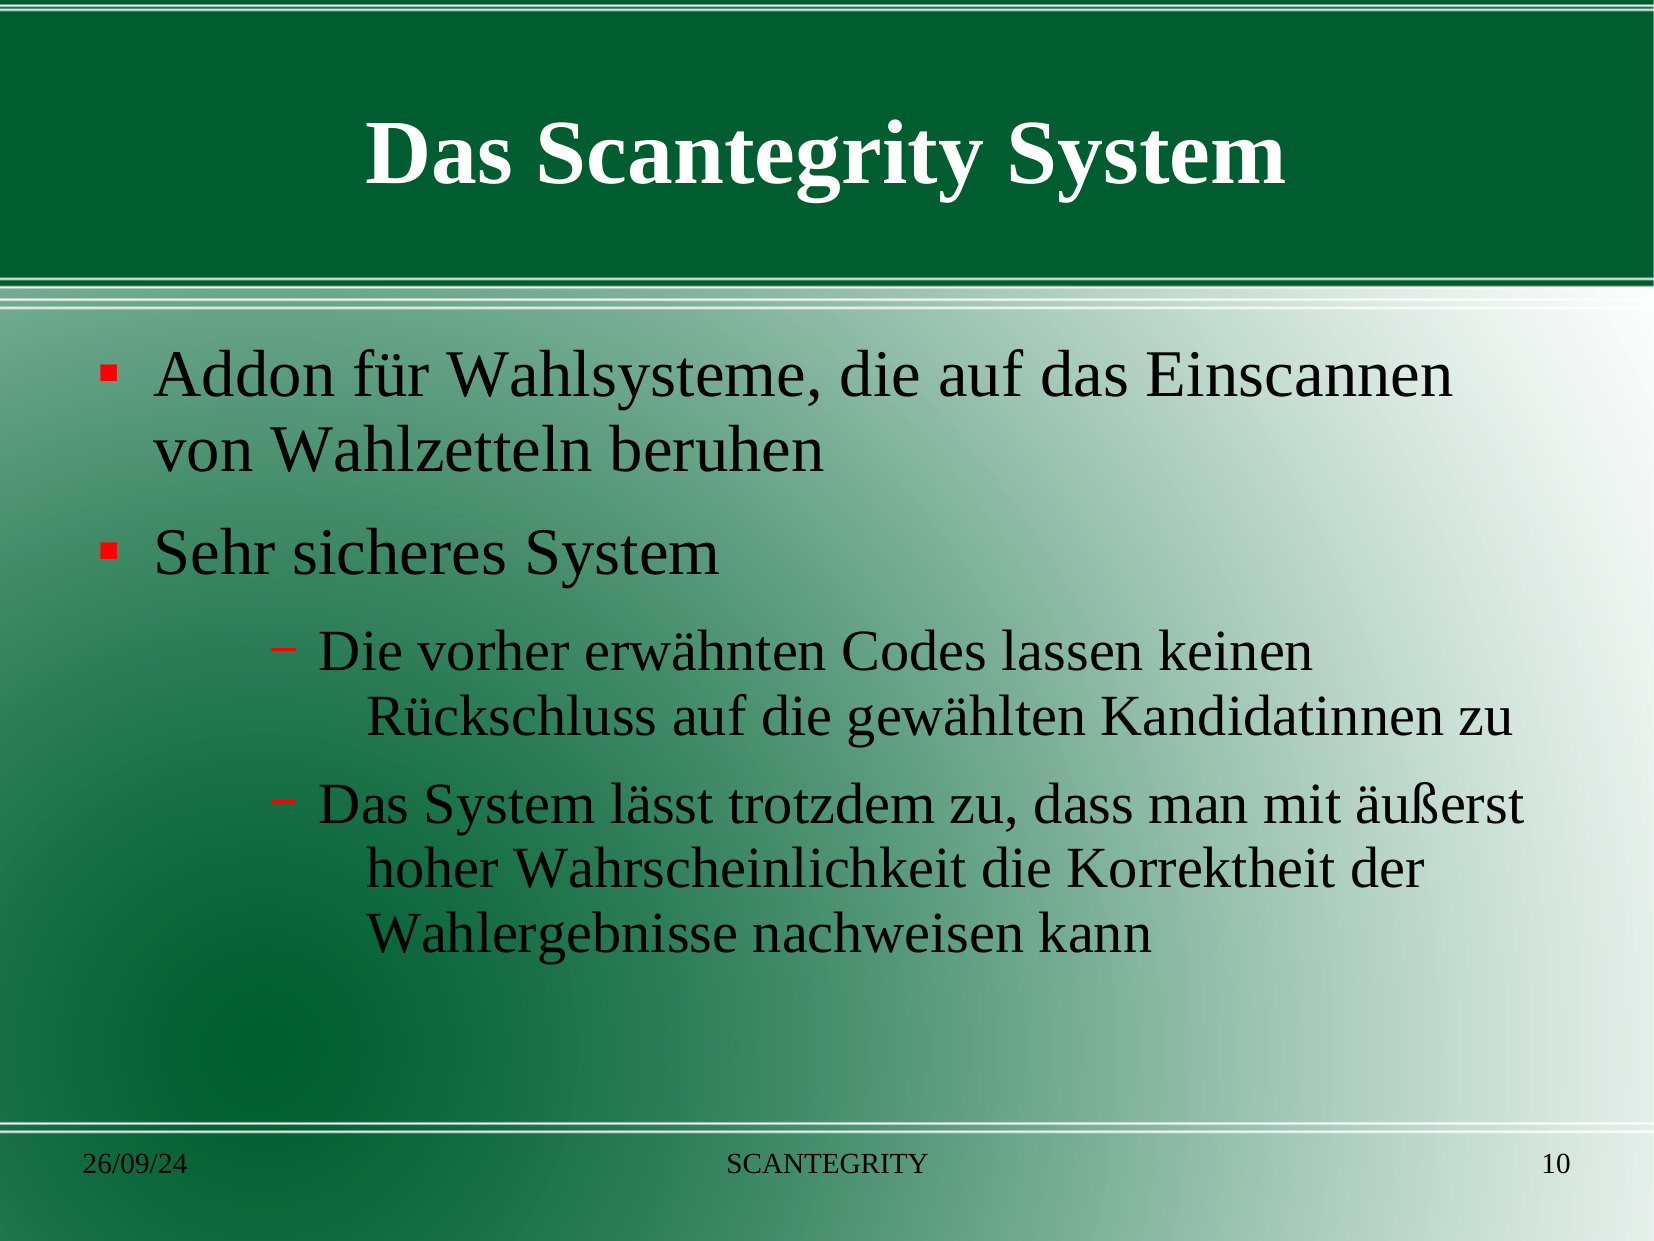

# Das Scantegrity System
Addon für Wahlsysteme, die auf das Einscannen von Wahlzetteln beruhen
Sehr sicheres System
Die vorher erwähnten Codes lassen keinen Rückschluss auf die gewählten Kandidatinnen zu
Das System lässt trotzdem zu, dass man mit äußerst hoher Wahrscheinlichkeit die Korrektheit der Wahlergebnisse nachweisen kann
SCANTEGRITY
10